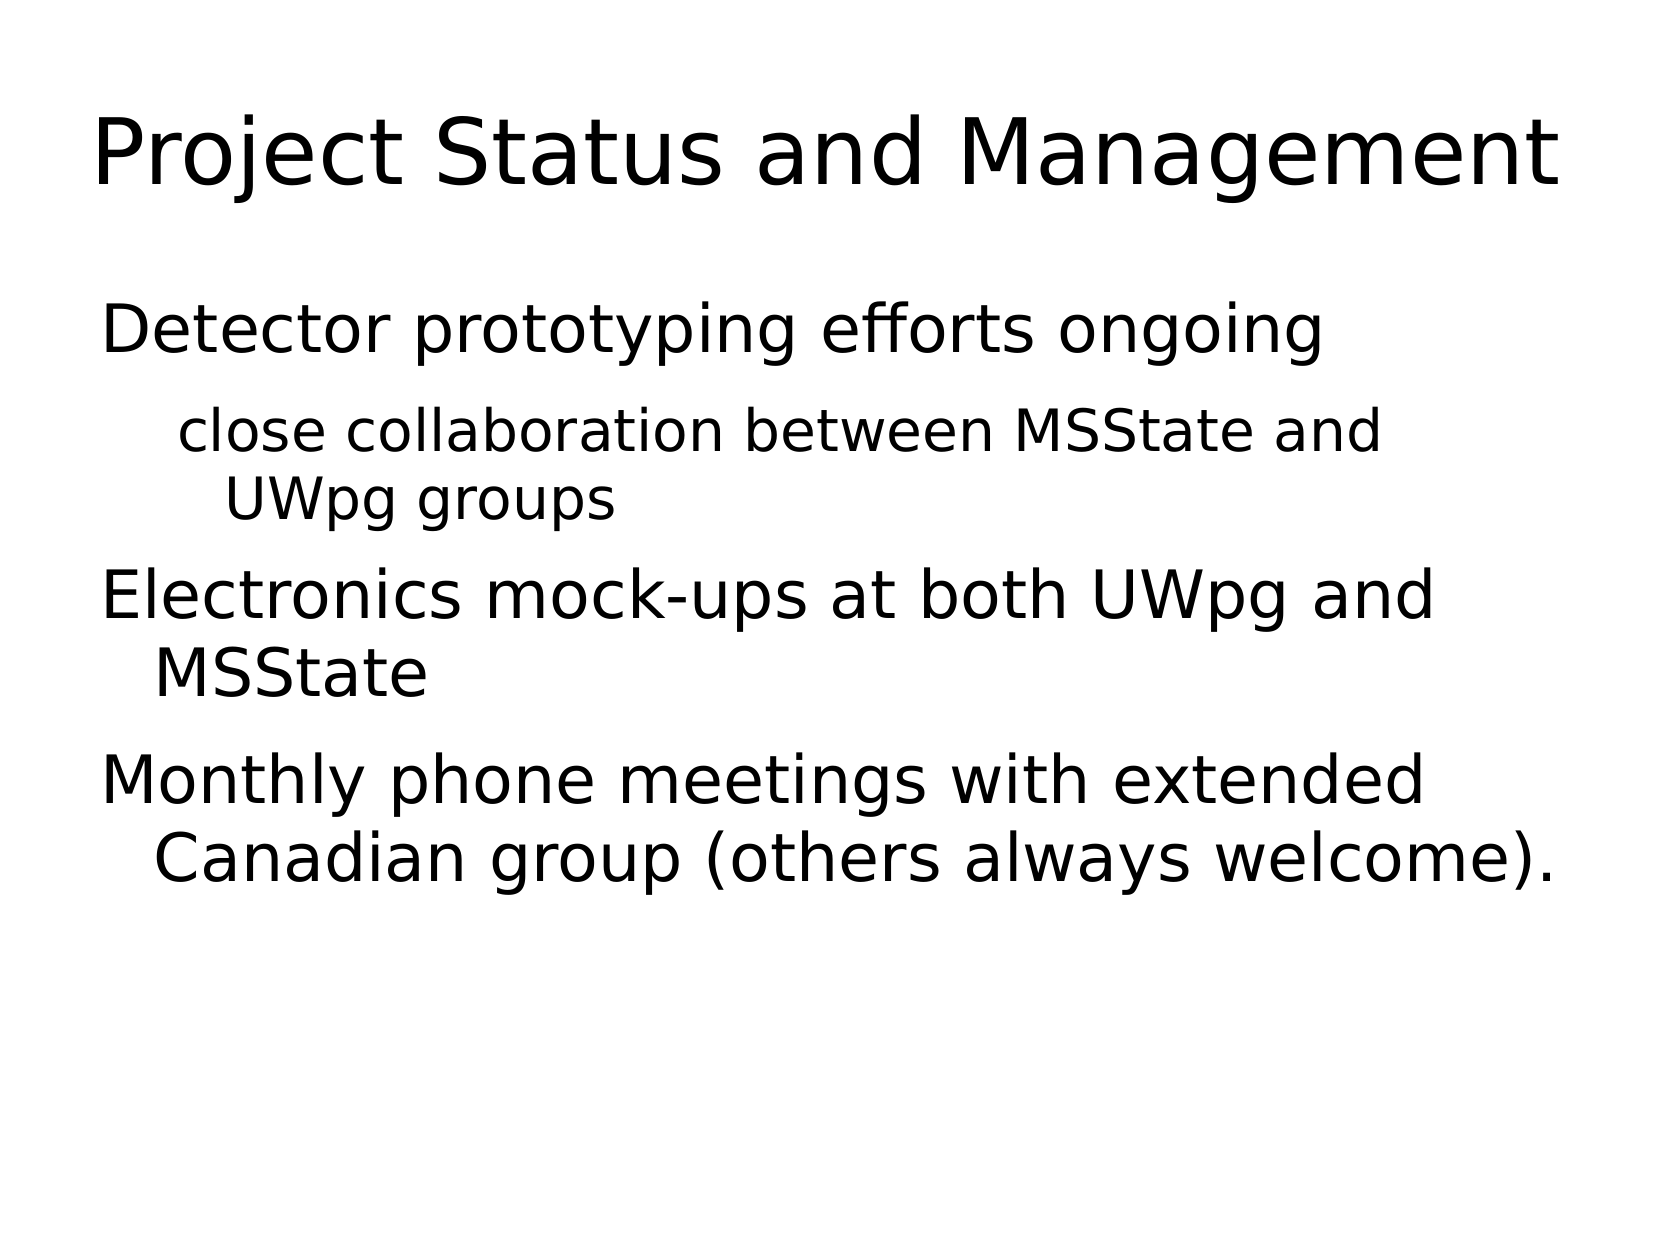

# Project Status and Management
Detector prototyping efforts ongoing
close collaboration between MSState and UWpg groups
Electronics mock-ups at both UWpg and MSState
Monthly phone meetings with extended Canadian group (others always welcome).